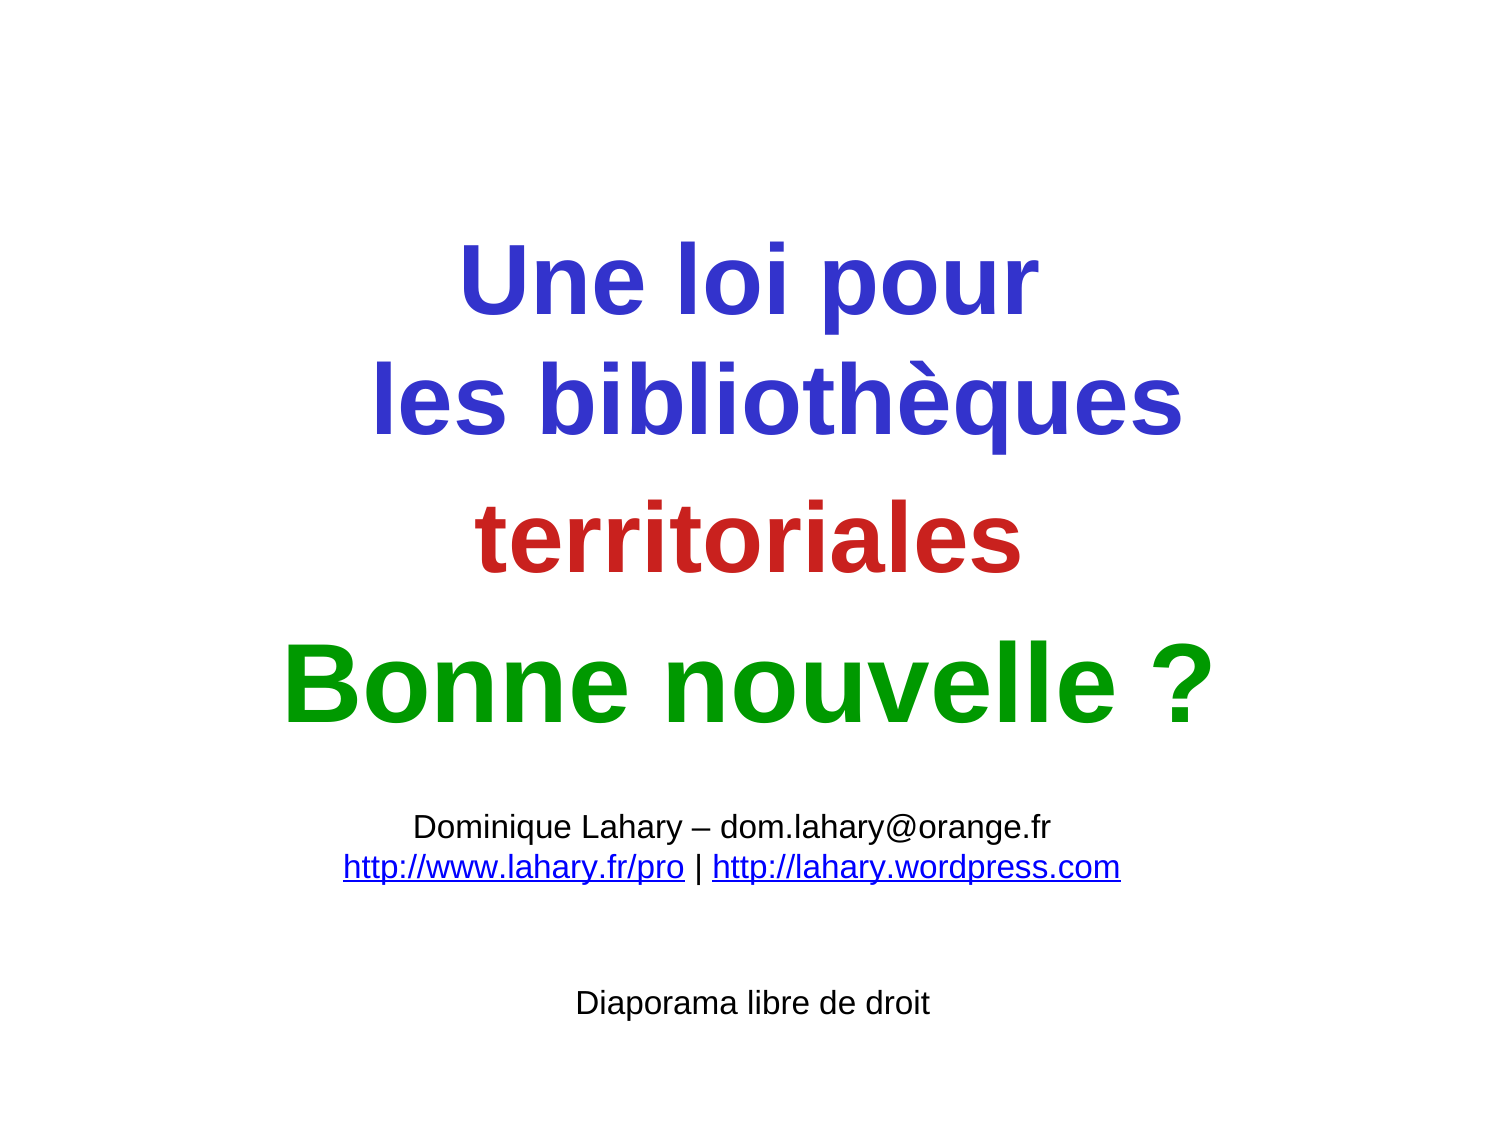

Une loi pour
les bibliothèques
territoriales
Bonne nouvelle ?
Dominique Lahary – dom.lahary@orange.fr
http://www.lahary.fr/pro | http://lahary.wordpress.com
Diaporama libre de droit